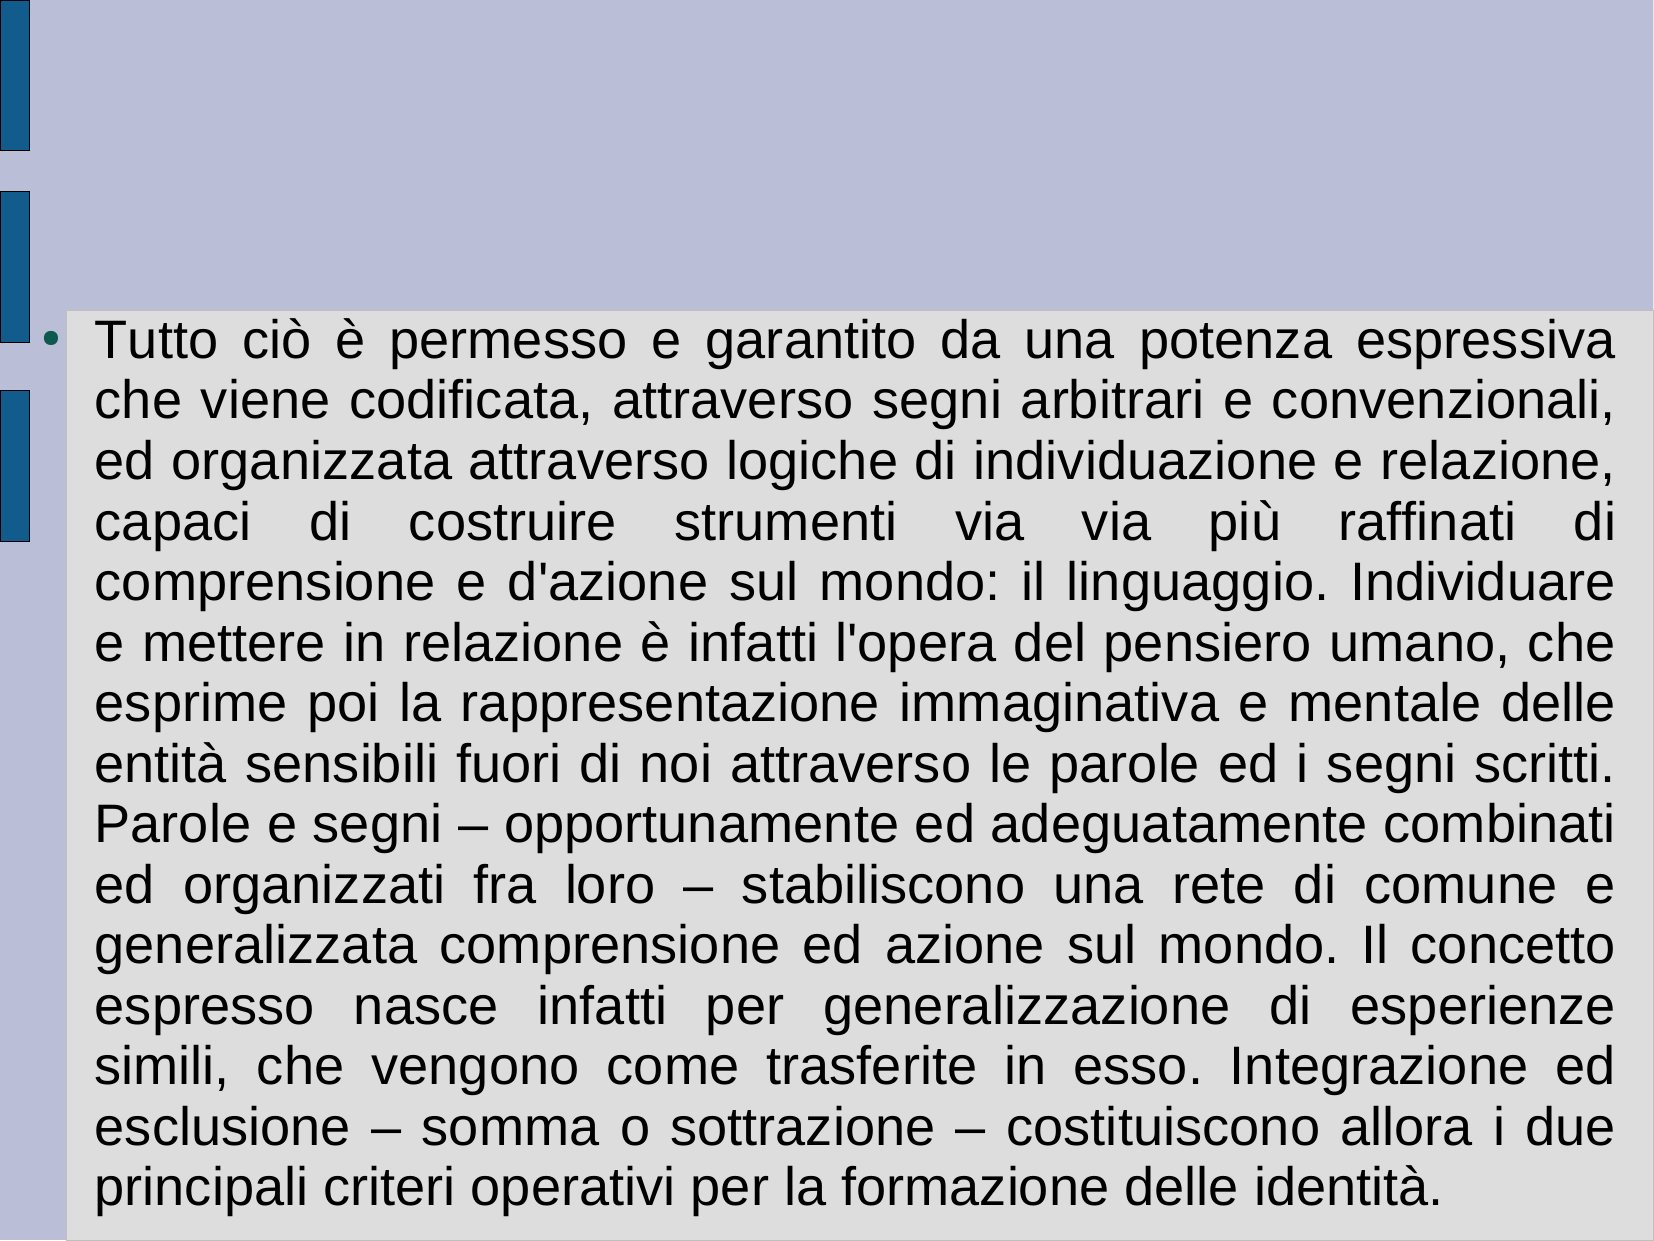

#
Tutto ciò è permesso e garantito da una potenza espressiva che viene codificata, attraverso segni arbitrari e convenzionali, ed organizzata attraverso logiche di individuazione e relazione, capaci di costruire strumenti via via più raffinati di comprensione e d'azione sul mondo: il linguaggio. Individuare e mettere in relazione è infatti l'opera del pensiero umano, che esprime poi la rappresentazione immaginativa e mentale delle entità sensibili fuori di noi attraverso le parole ed i segni scritti. Parole e segni – opportunamente ed adeguatamente combinati ed organizzati fra loro – stabiliscono una rete di comune e generalizzata comprensione ed azione sul mondo. Il concetto espresso nasce infatti per generalizzazione di esperienze simili, che vengono come trasferite in esso. Integrazione ed esclusione – somma o sottrazione – costituiscono allora i due principali criteri operativi per la formazione delle identità.